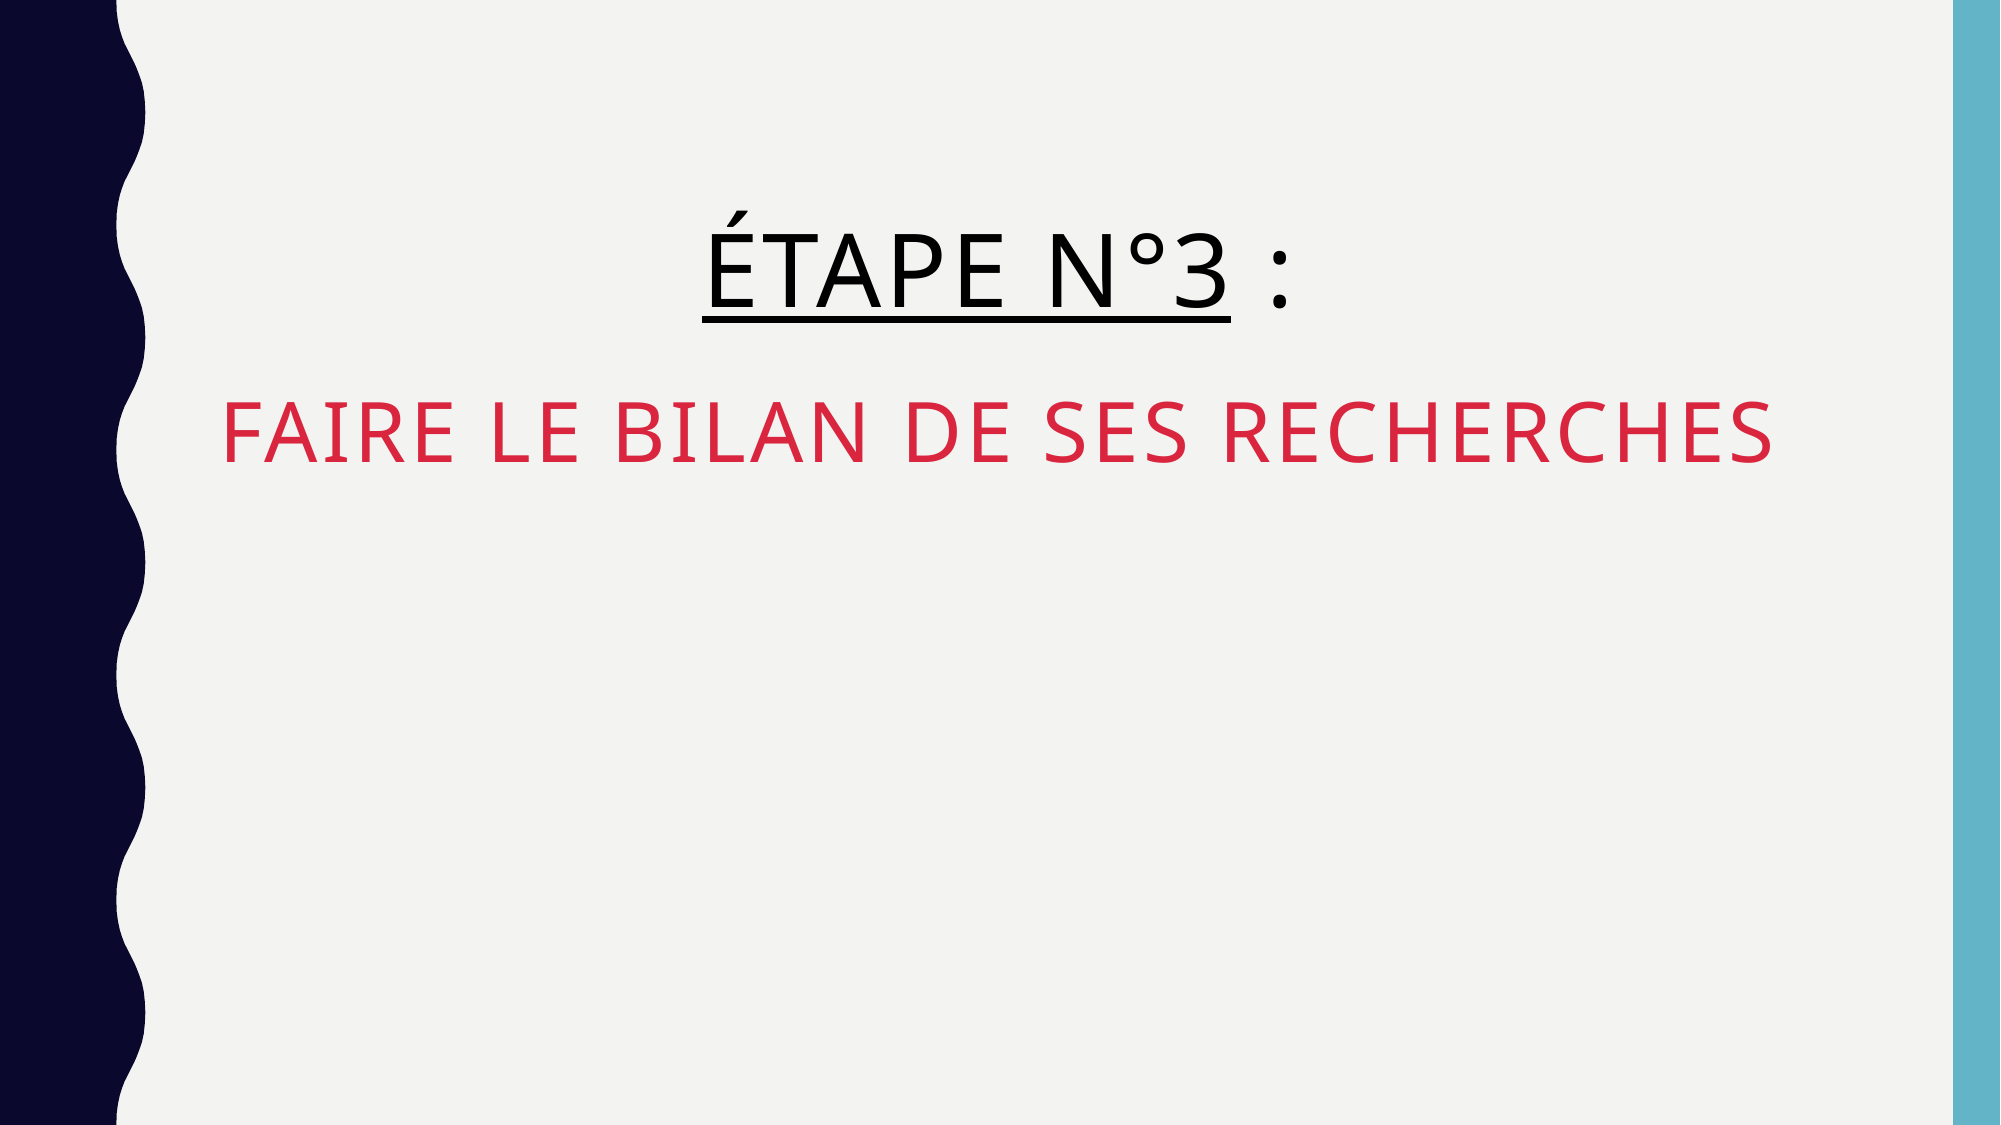

# Étape N°3 : Faire le bilan de ses recherches